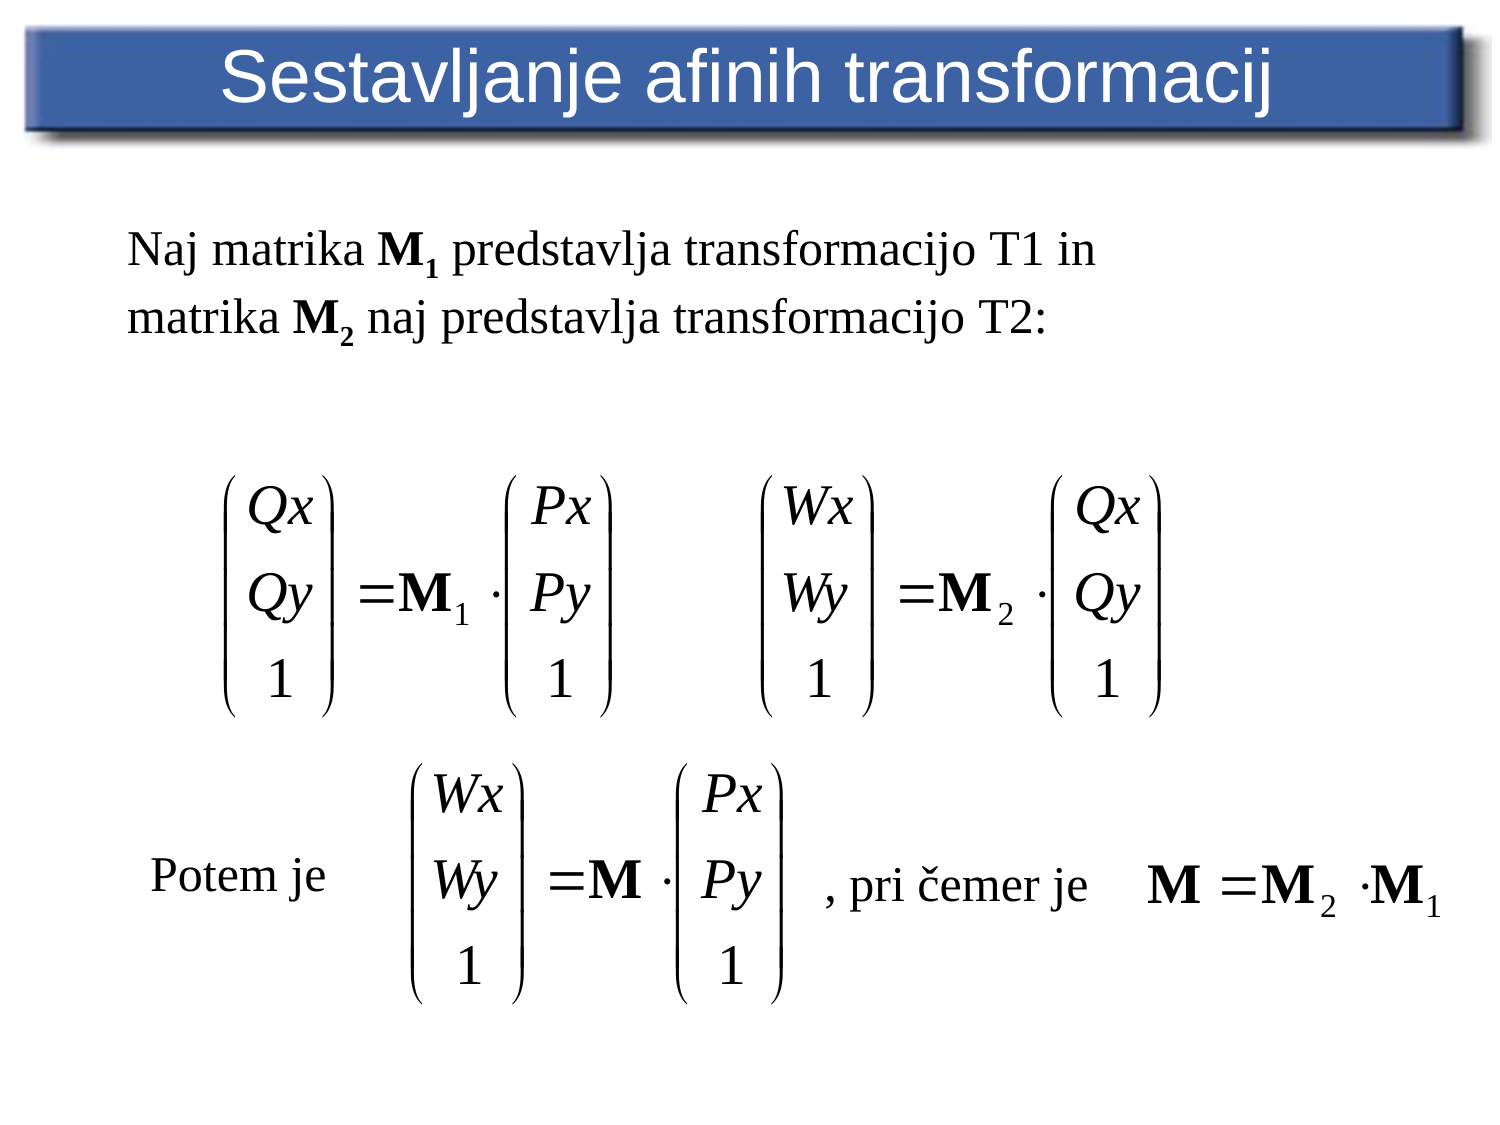

Sestavljanje afinih transformacij
Naj matrika M1 predstavlja transformacijo T1 in matrika M2 naj predstavlja transformacijo T2:
Potem je
, pri čemer je